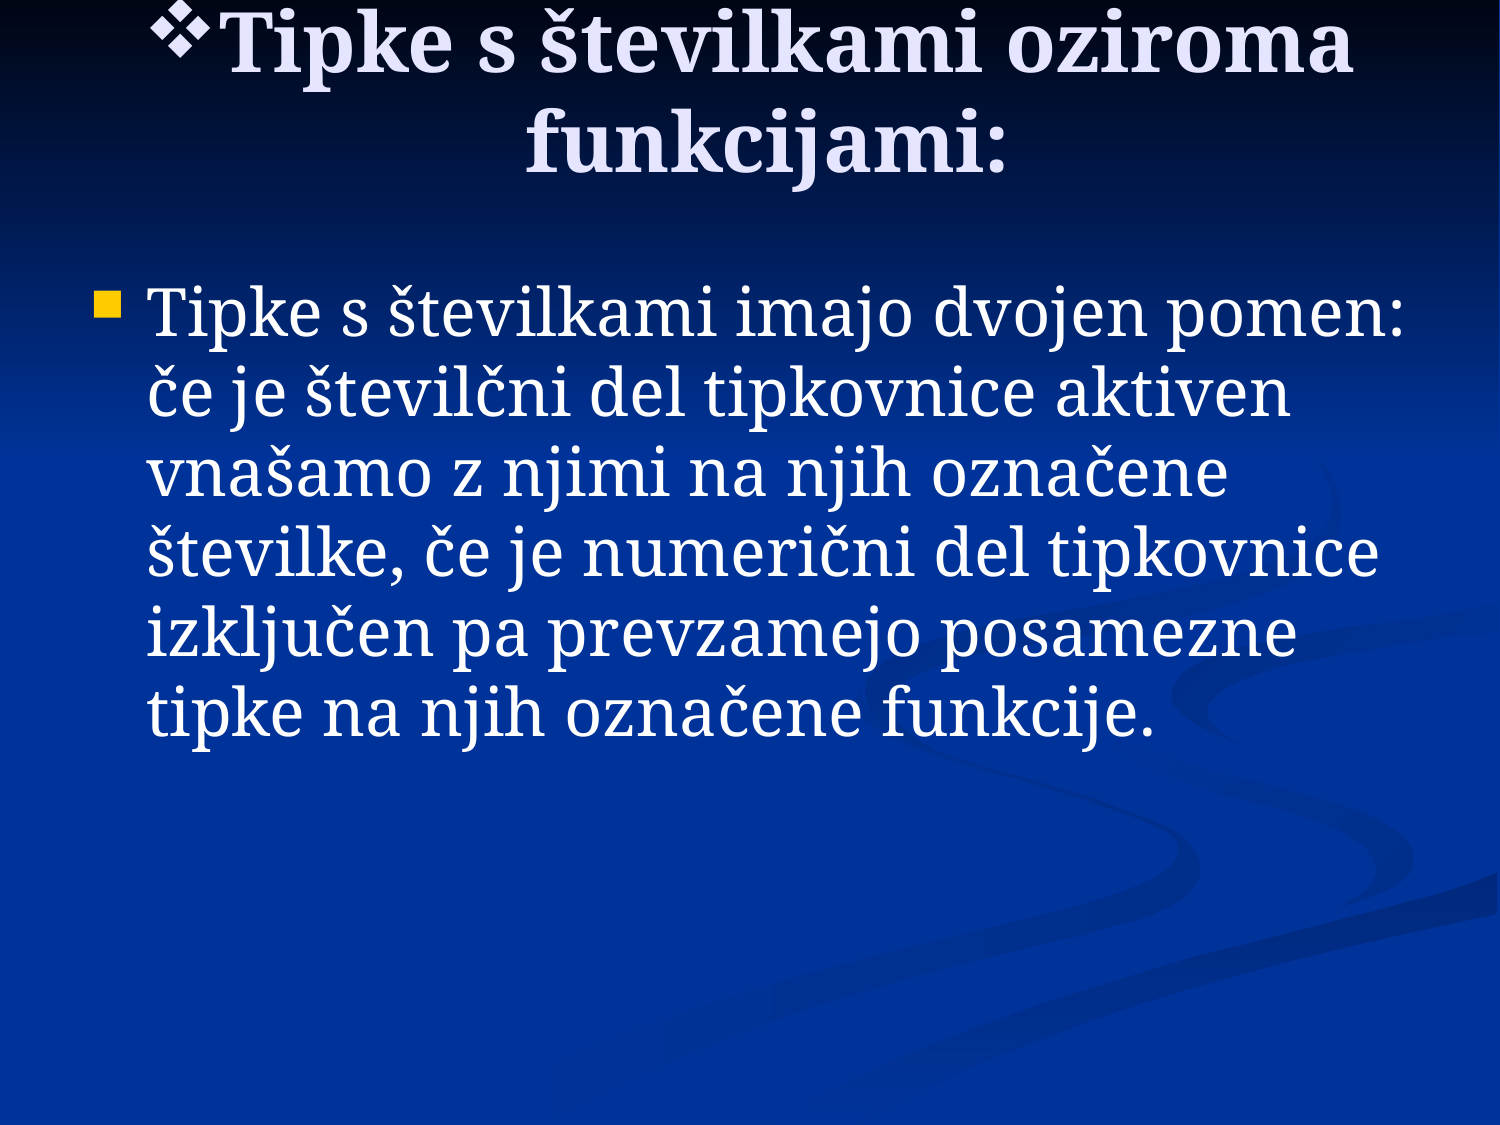

# Tipke s številkami oziroma funkcijami:
Tipke s številkami imajo dvojen pomen: če je številčni del tipkovnice aktiven vnašamo z njimi na njih označene številke, če je numerični del tipkovnice izključen pa prevzamejo posamezne tipke na njih označene funkcije.